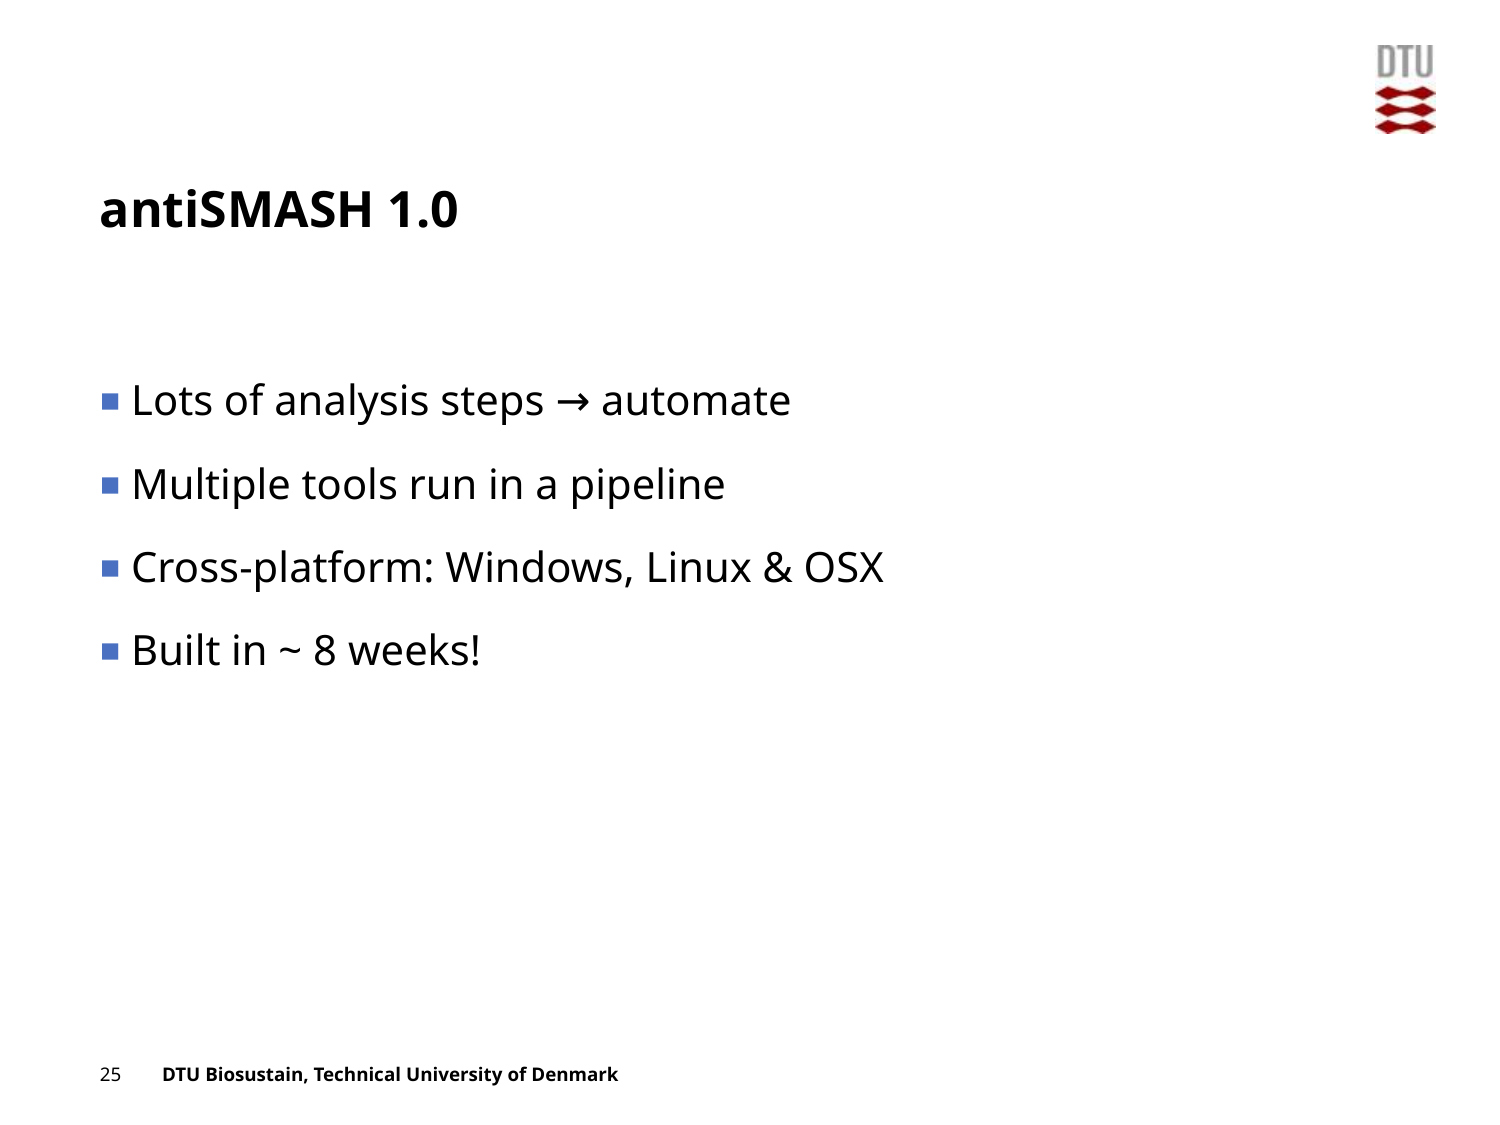

# antiSMASH 1.0
Lots of analysis steps → automate
Multiple tools run in a pipeline
Cross-platform: Windows, Linux & OSX
Built in ~ 8 weeks!